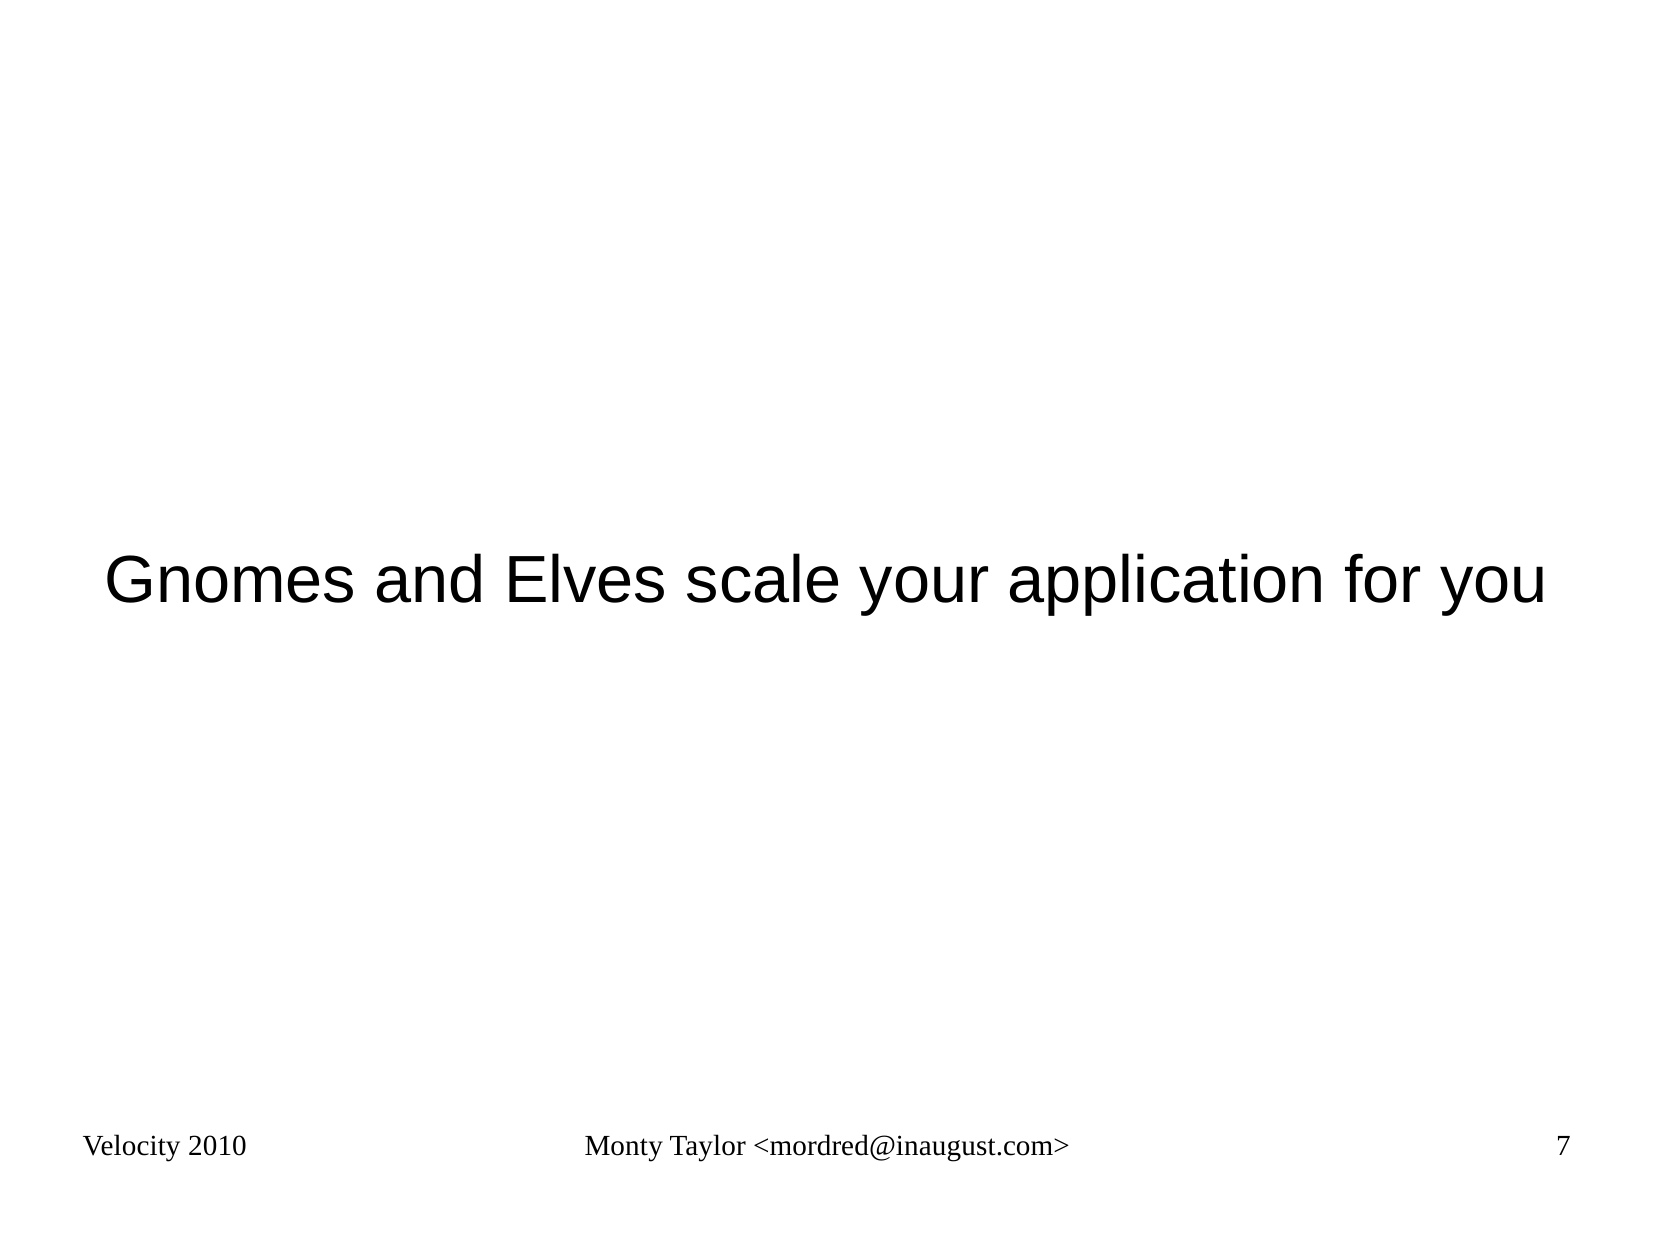

# Gnomes and Elves scale your application for you
Velocity 2010
Monty Taylor <mordred@inaugust.com>
7